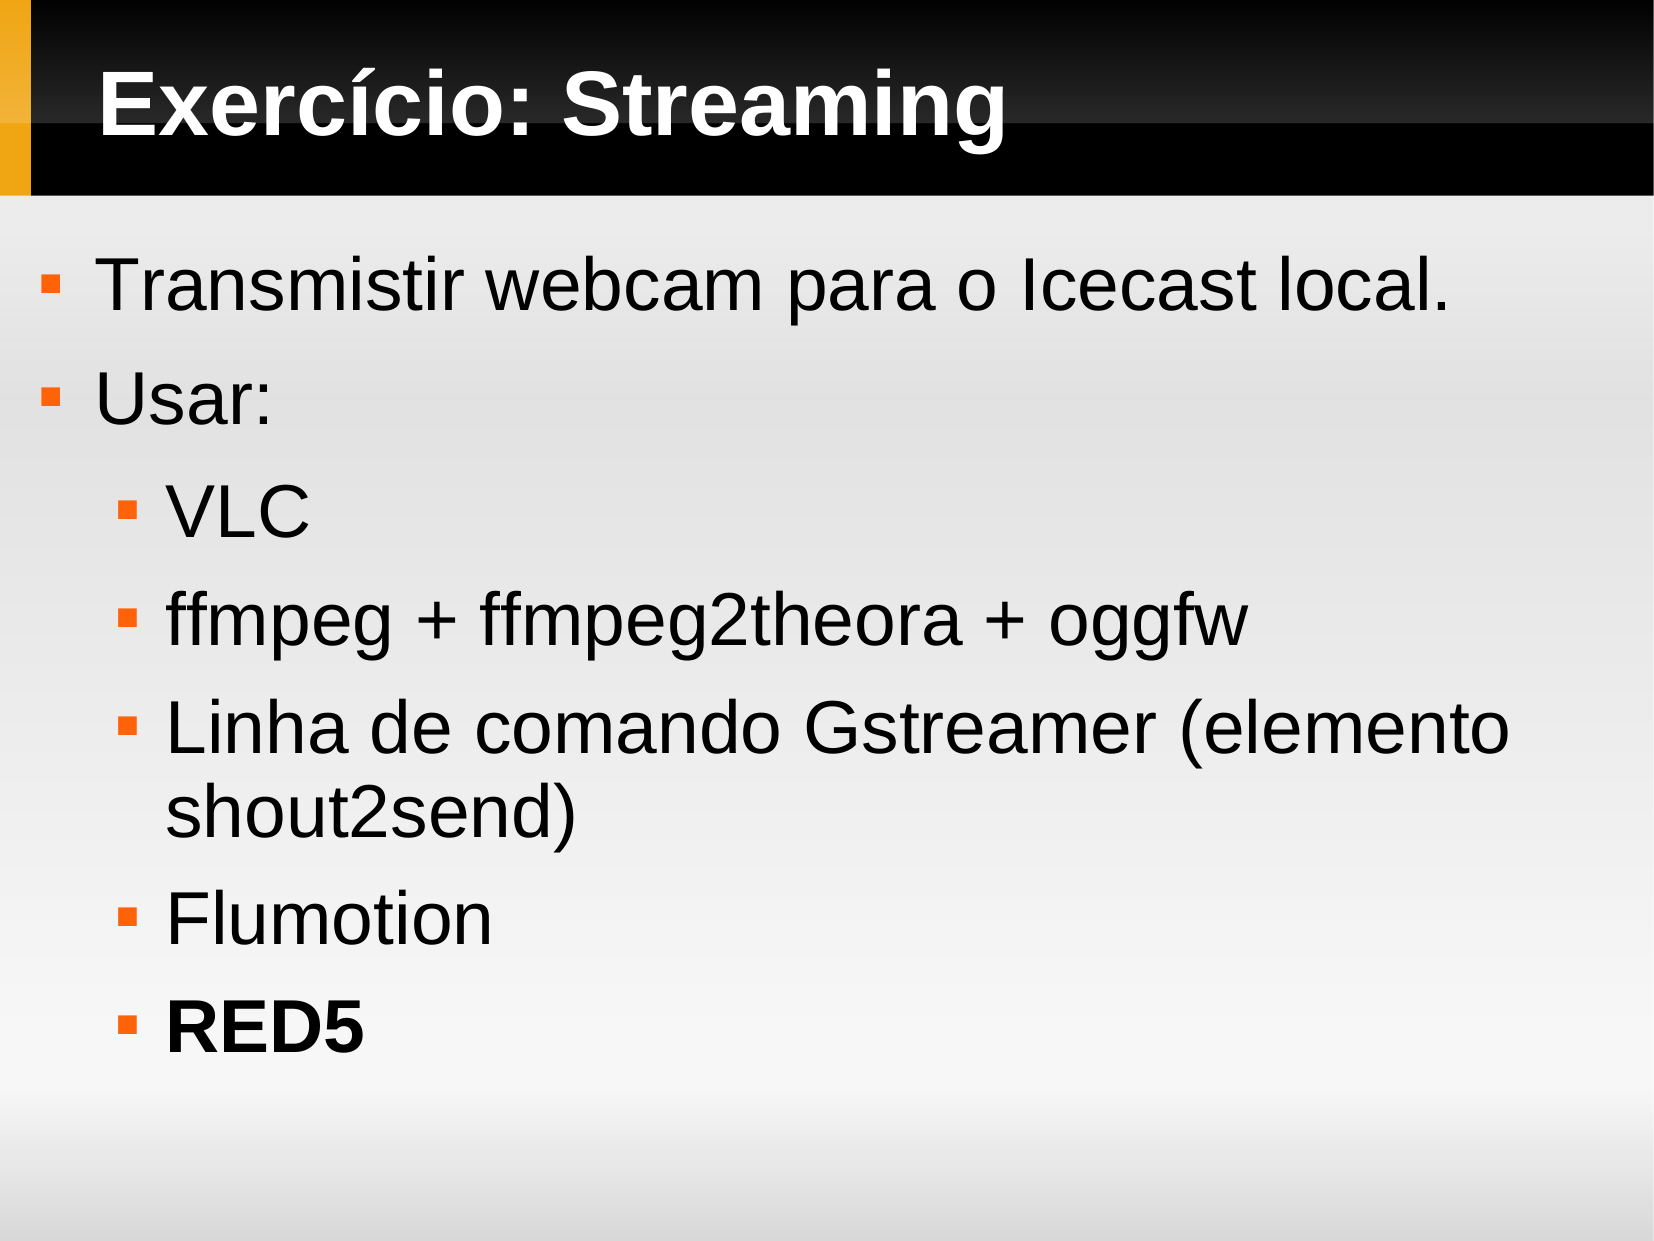

# Exercício: Streaming
Transmistir webcam para o Icecast local.
Usar:
VLC
ffmpeg + ffmpeg2theora + oggfw
Linha de comando Gstreamer (elemento shout2send)
Flumotion
RED5